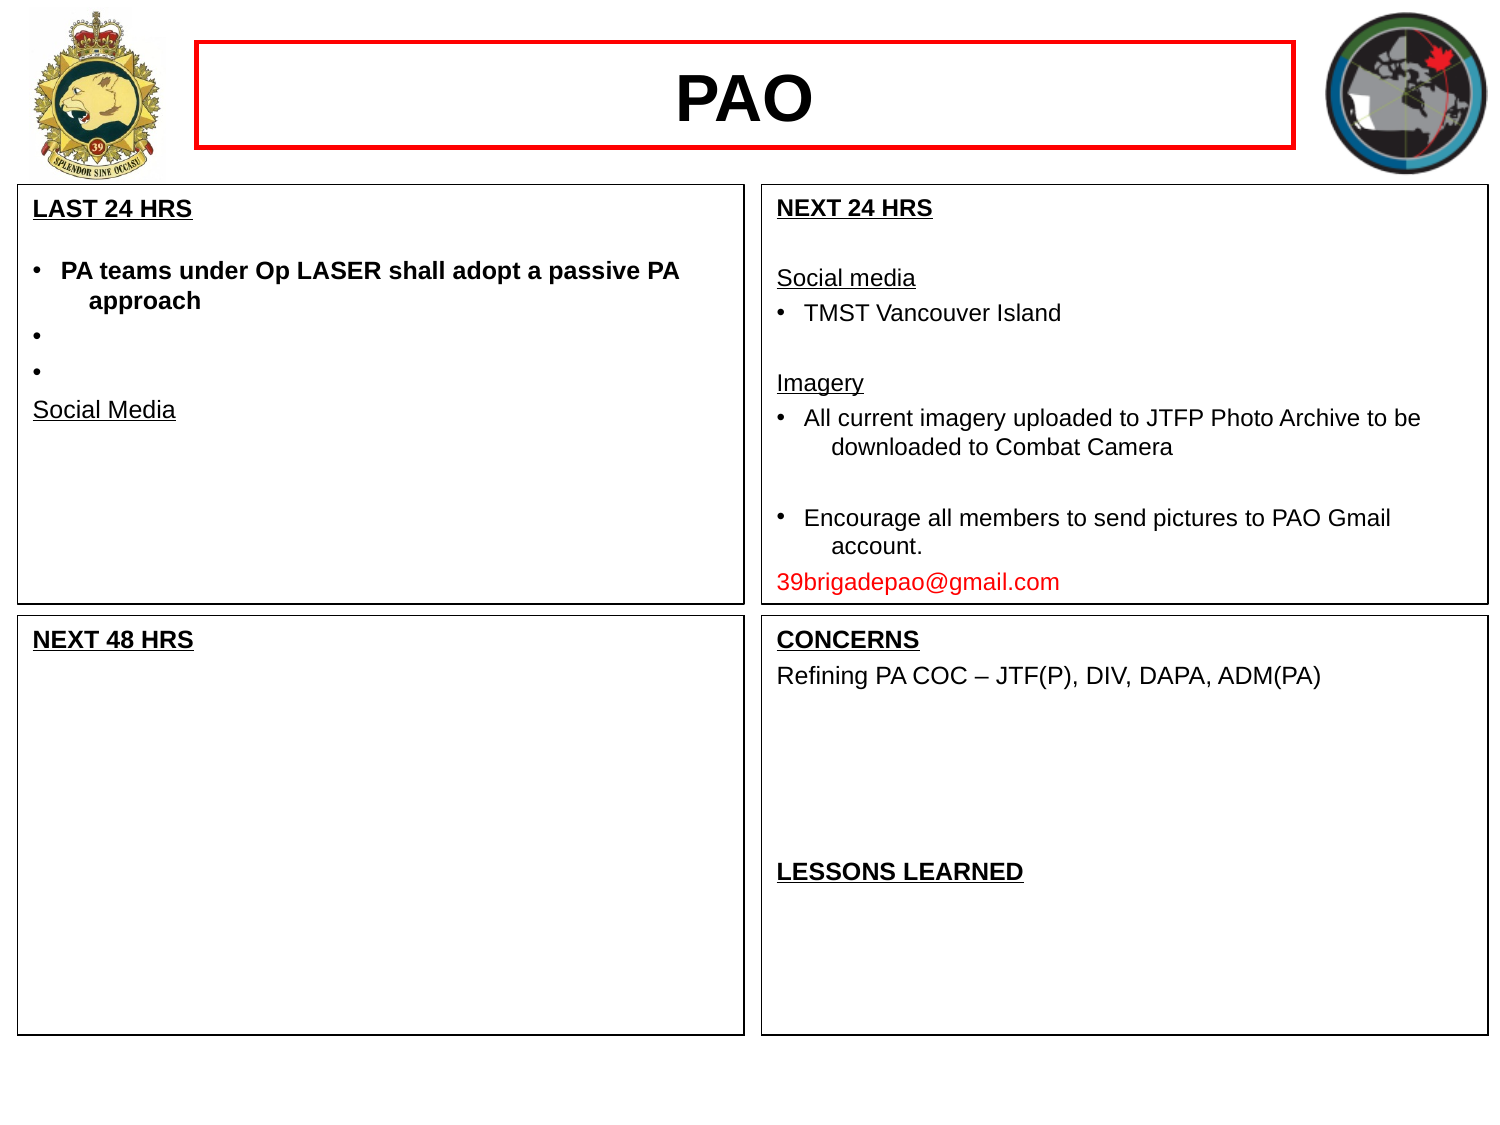

# PAO
LAST 24 HRS
PA teams under Op LASER shall adopt a passive PA approach
Social Media
NEXT 24 HRS
Social media
TMST Vancouver Island
Imagery
All current imagery uploaded to JTFP Photo Archive to be downloaded to Combat Camera
Encourage all members to send pictures to PAO Gmail account.
39brigadepao@gmail.com
NEXT 48 HRS
CONCERNS
Refining PA COC – JTF(P), DIV, DAPA, ADM(PA)
LESSONS LEARNED